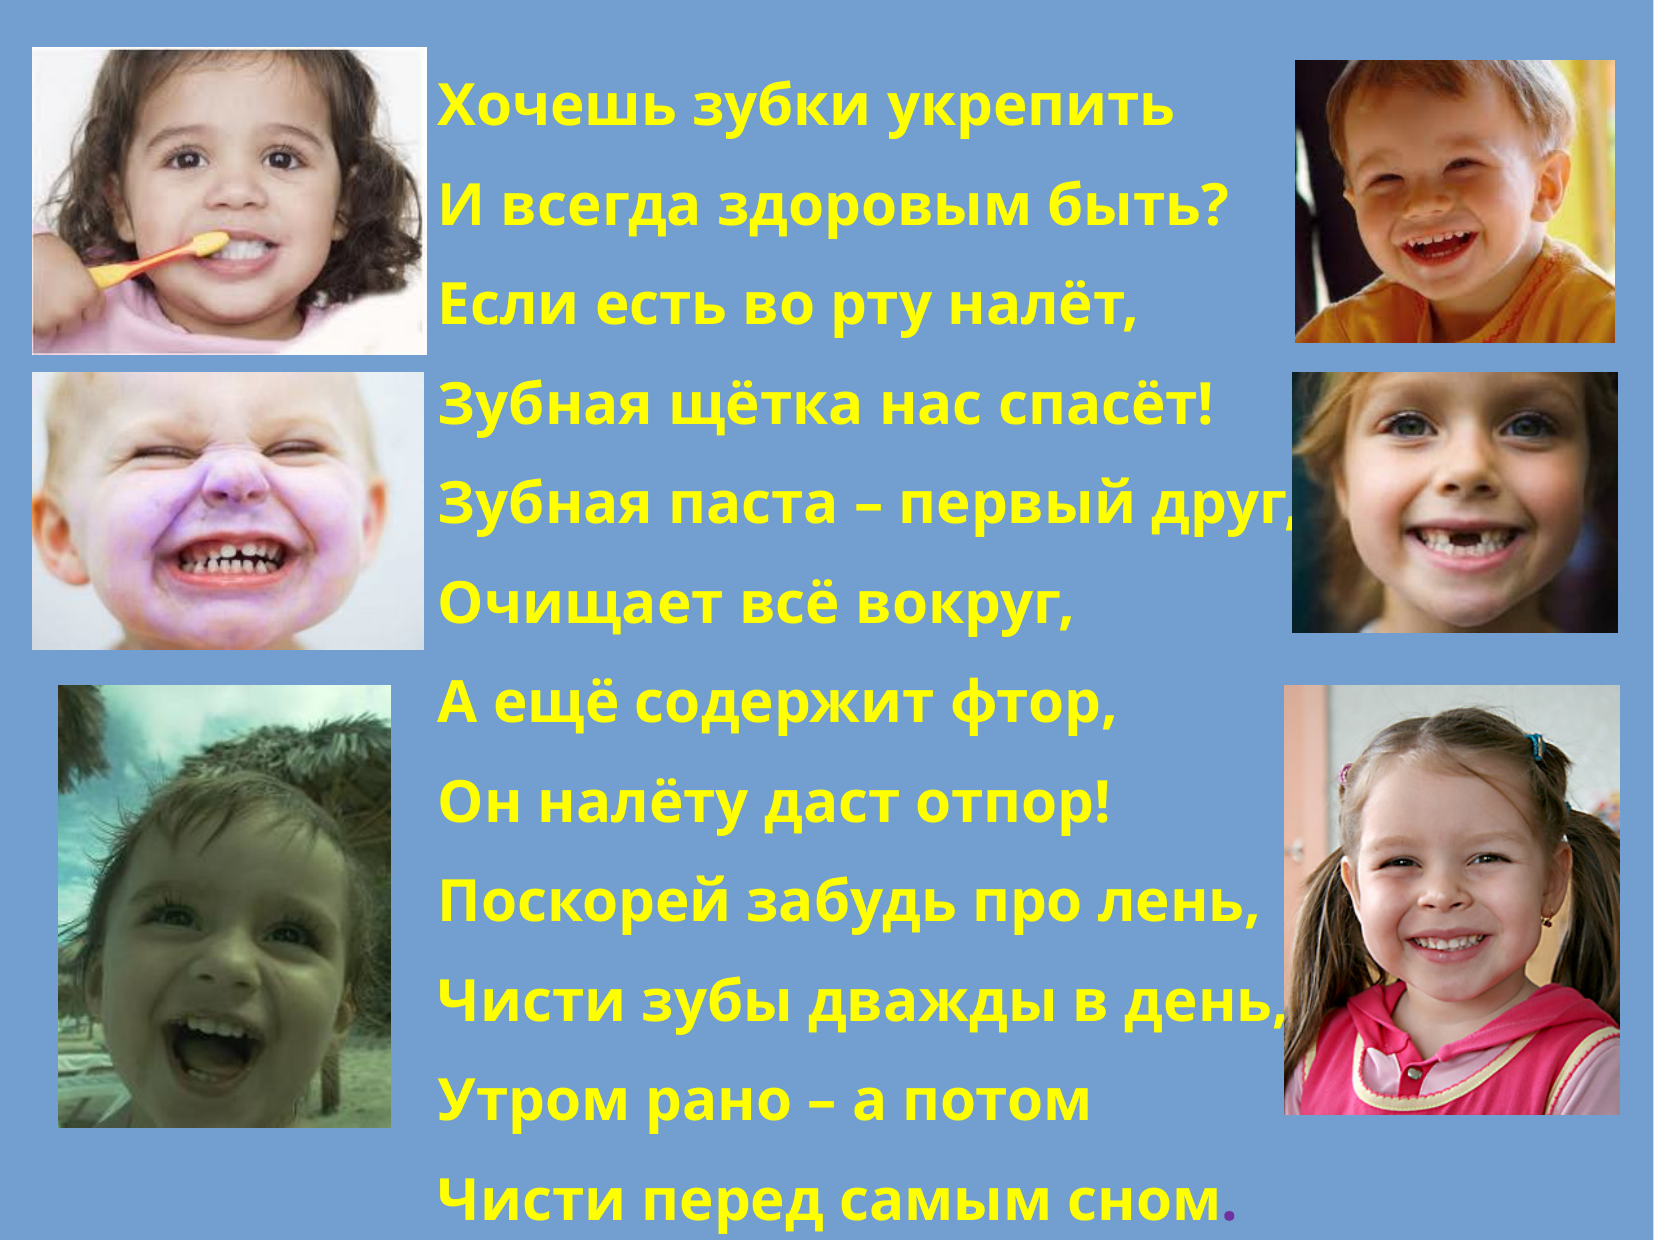

Хочешь зубки укрепить
И всегда здоровым быть?
Если есть во рту налёт,
Зубная щётка нас спасёт!
Зубная паста – первый друг,
Очищает всё вокруг,
А ещё содержит фтор,
Он налёту даст отпор!
Поскорей забудь про лень,
Чисти зубы дважды в день,
Утром рано – а потом
Чисти перед самым сном.
#